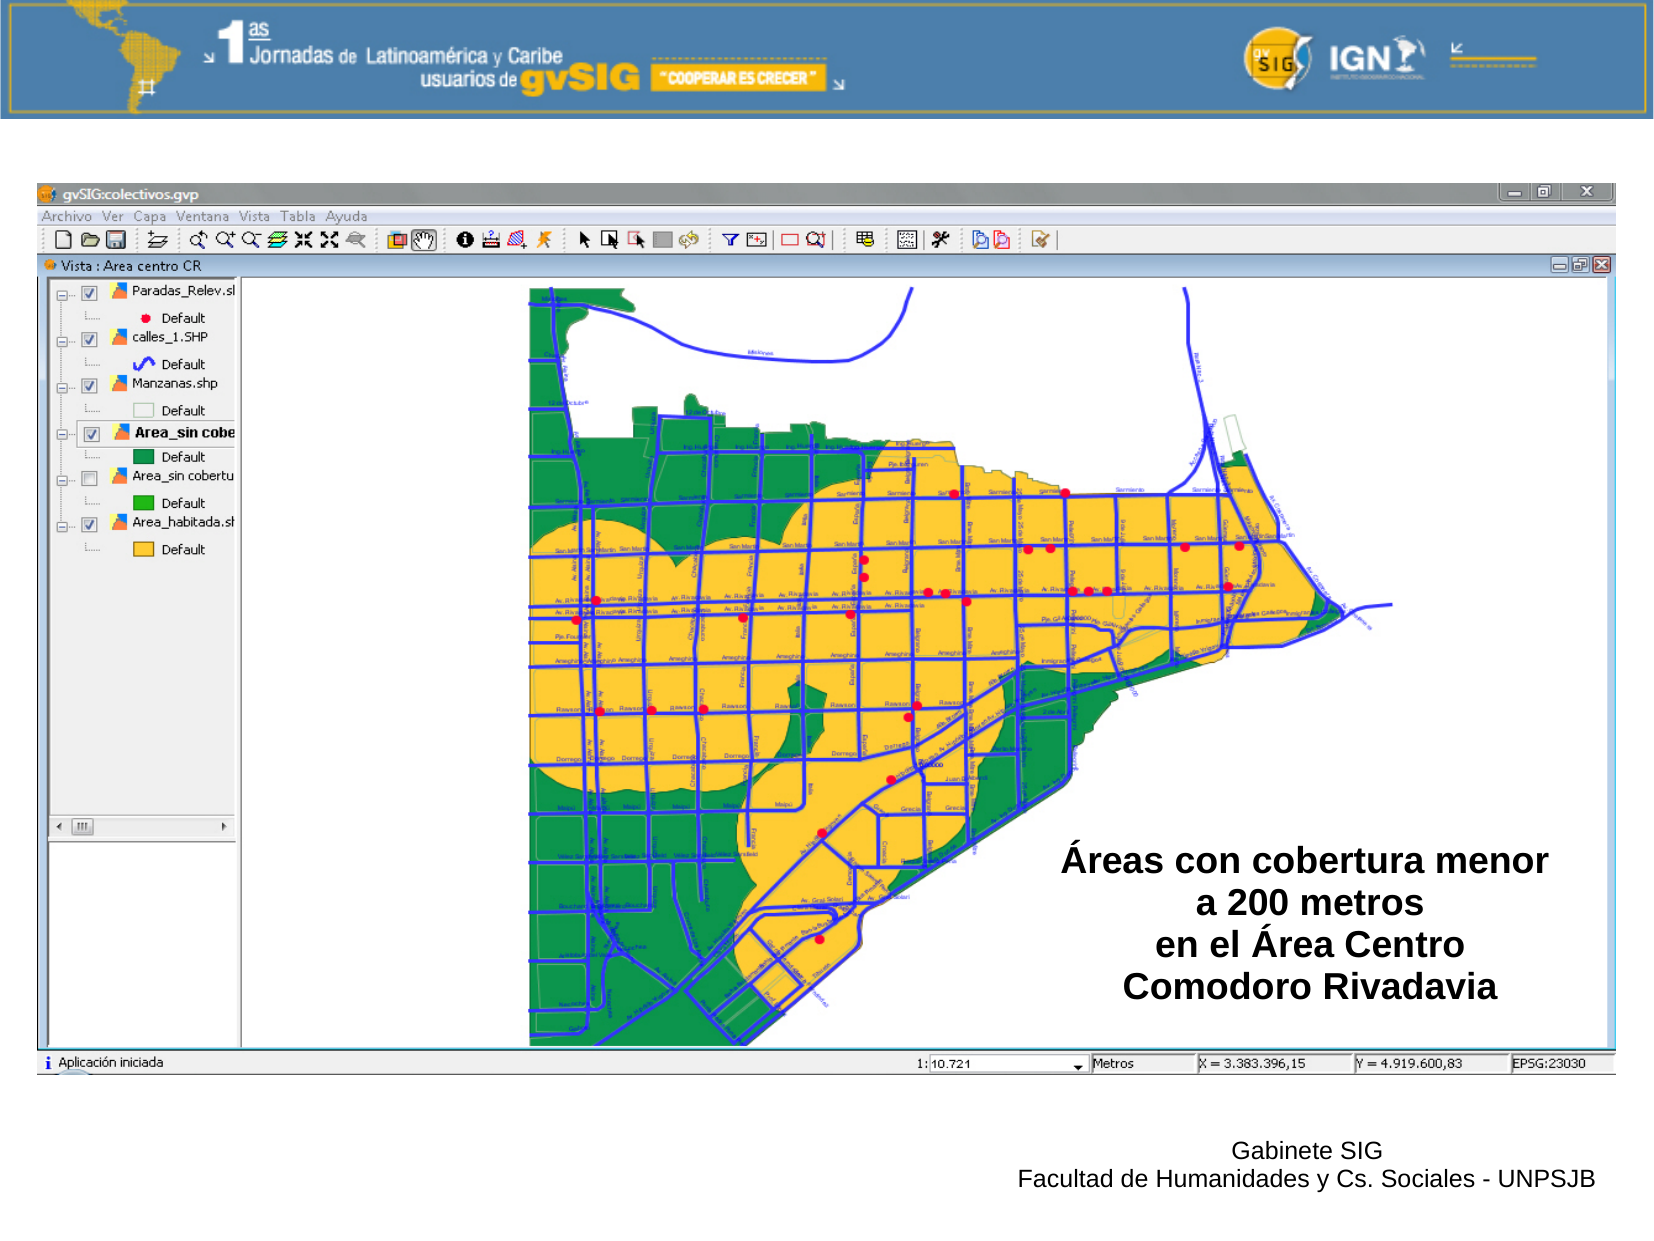

Áreas con cobertura menor
a 200 metros
en el Área Centro
Comodoro Rivadavia
Gabinete SIG
Facultad de Humanidades y Cs. Sociales - UNPSJB